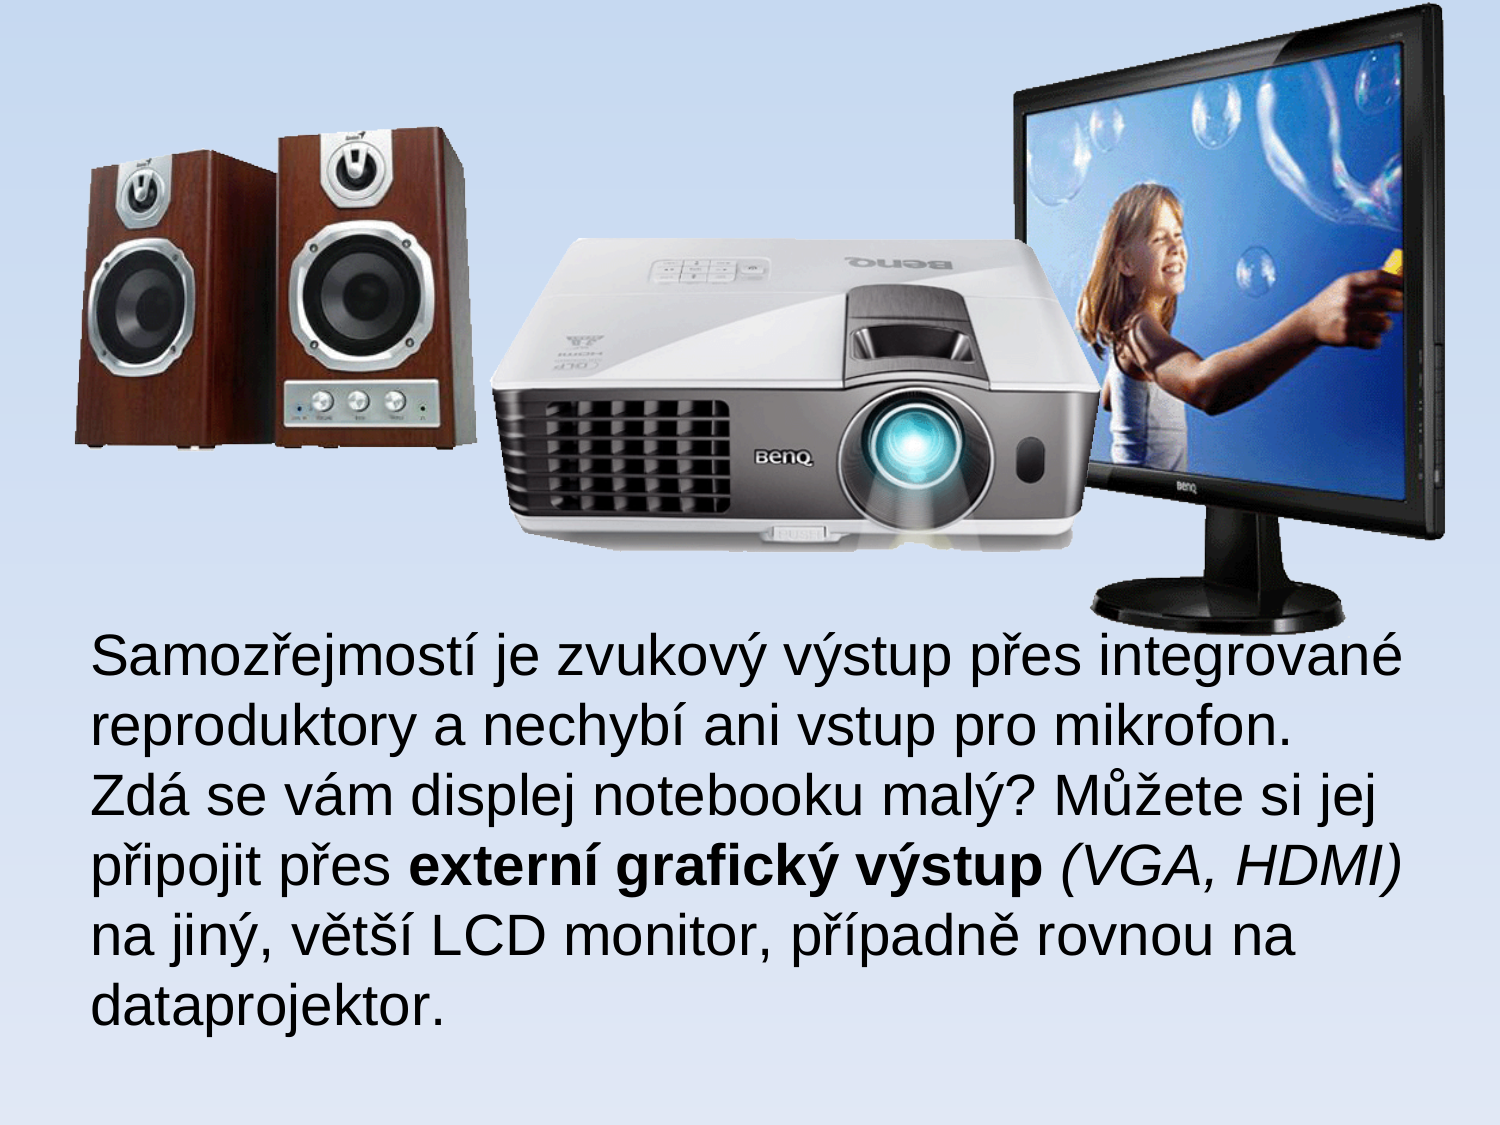

# Samozřejmostí je zvukový výstup přes integrované reproduktory a nechybí ani vstup pro mikrofon. Zdá se vám displej notebooku malý? Můžete si jej připojit přes externí grafický výstup (VGA, HDMI) na jiný, větší LCD monitor, případně rovnou na dataprojektor.